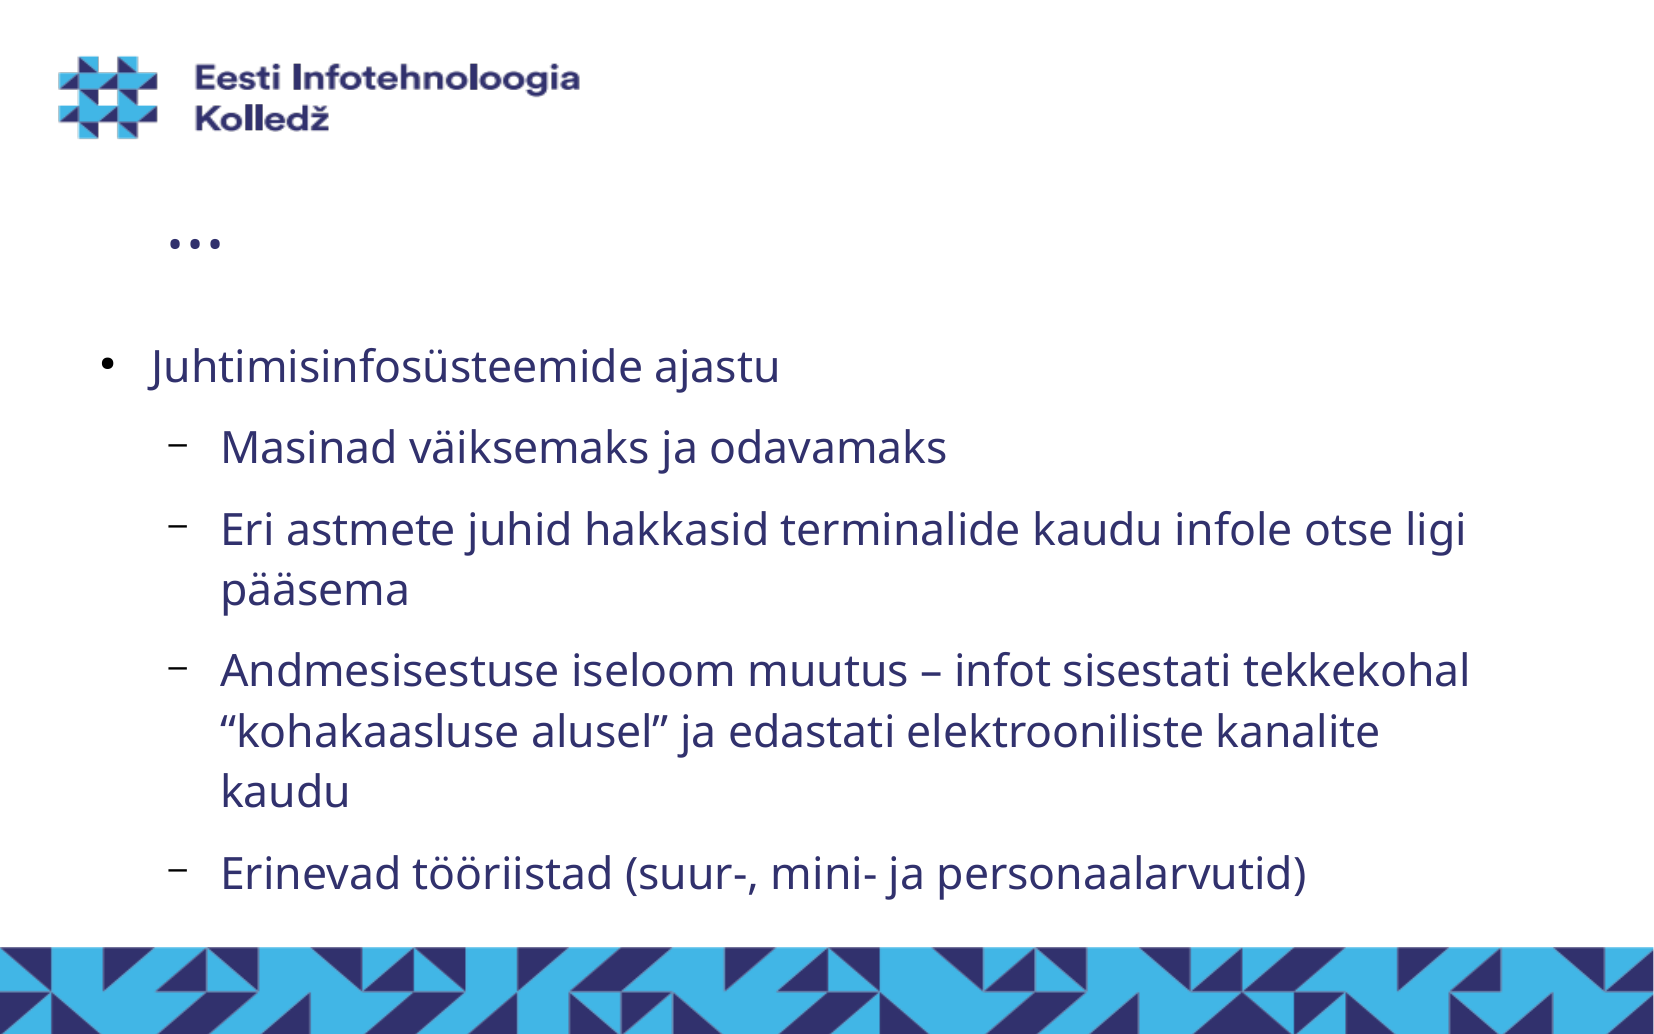

# ...
Juhtimisinfosüsteemide ajastu
Masinad väiksemaks ja odavamaks
Eri astmete juhid hakkasid terminalide kaudu infole otse ligi pääsema
Andmesisestuse iseloom muutus – infot sisestati tekkekohal “kohakaasluse alusel” ja edastati elektrooniliste kanalite kaudu
Erinevad tööriistad (suur-, mini- ja personaalarvutid)